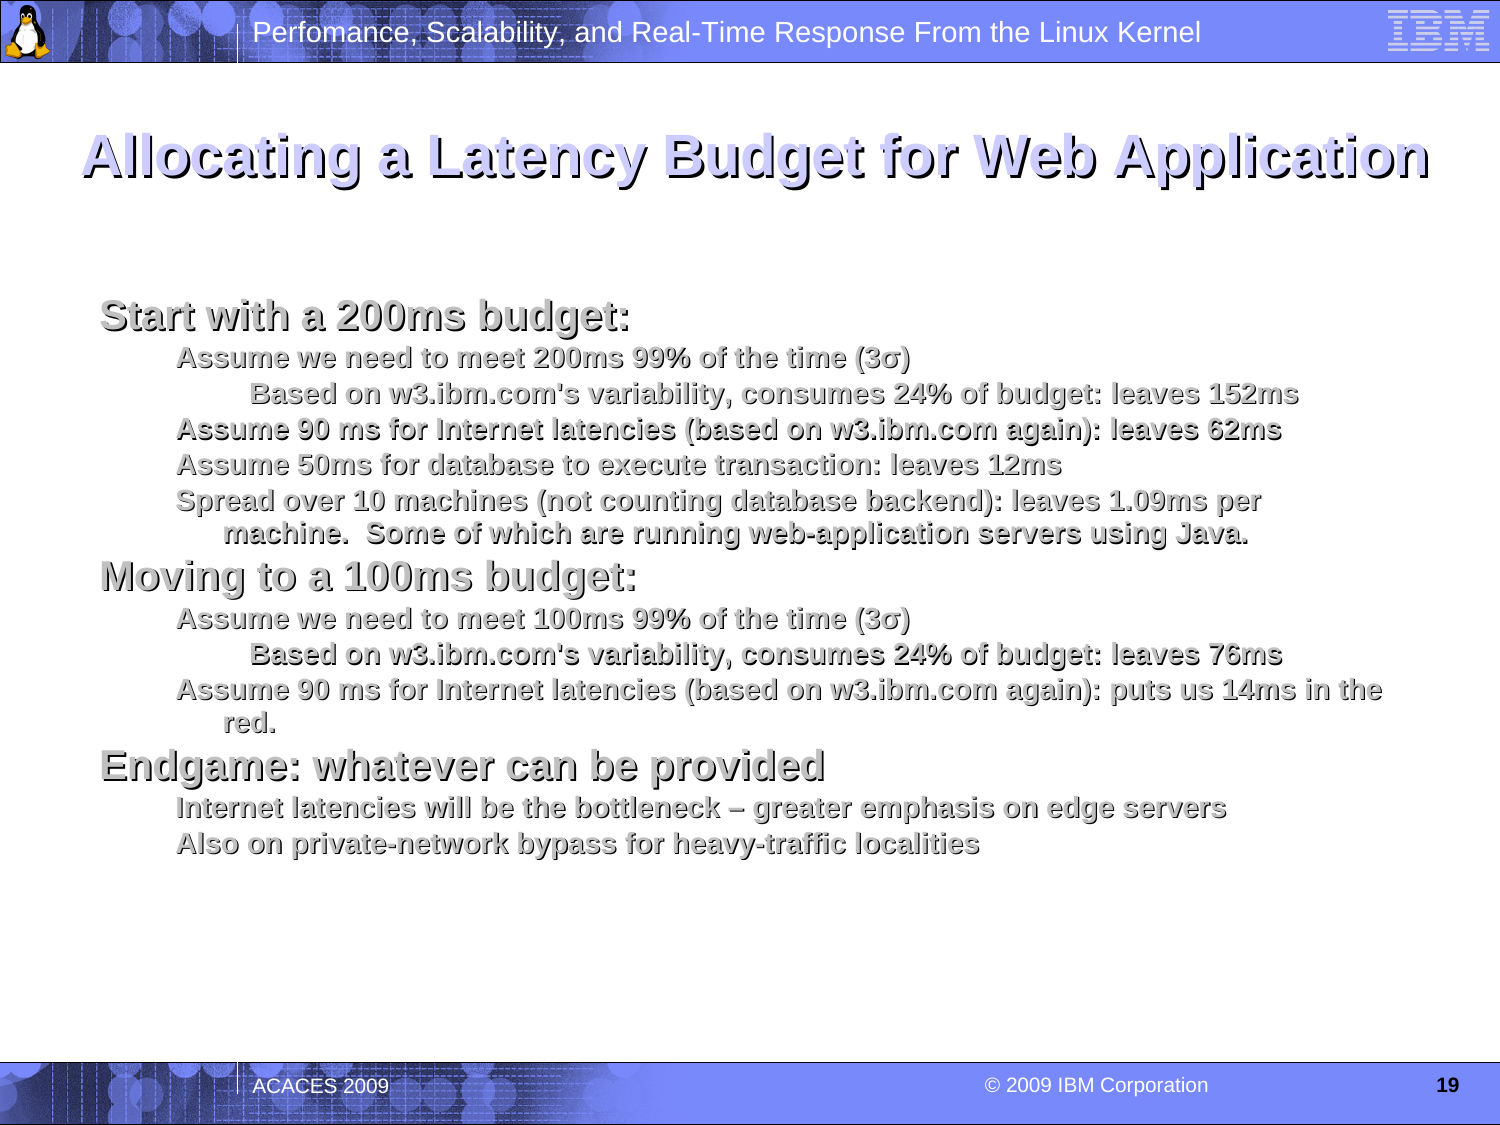

# Allocating a Latency Budget for Web Application
Start with a 200ms budget:
Assume we need to meet 200ms 99% of the time (3σ)
Based on w3.ibm.com's variability, consumes 24% of budget: leaves 152ms
Assume 90 ms for Internet latencies (based on w3.ibm.com again): leaves 62ms
Assume 50ms for database to execute transaction: leaves 12ms
Spread over 10 machines (not counting database backend): leaves 1.09ms per machine. Some of which are running web-application servers using Java.
Moving to a 100ms budget:
Assume we need to meet 100ms 99% of the time (3σ)
Based on w3.ibm.com's variability, consumes 24% of budget: leaves 76ms
Assume 90 ms for Internet latencies (based on w3.ibm.com again): puts us 14ms in the red.
Endgame: whatever can be provided
Internet latencies will be the bottleneck – greater emphasis on edge servers
Also on private-network bypass for heavy-traffic localities
19